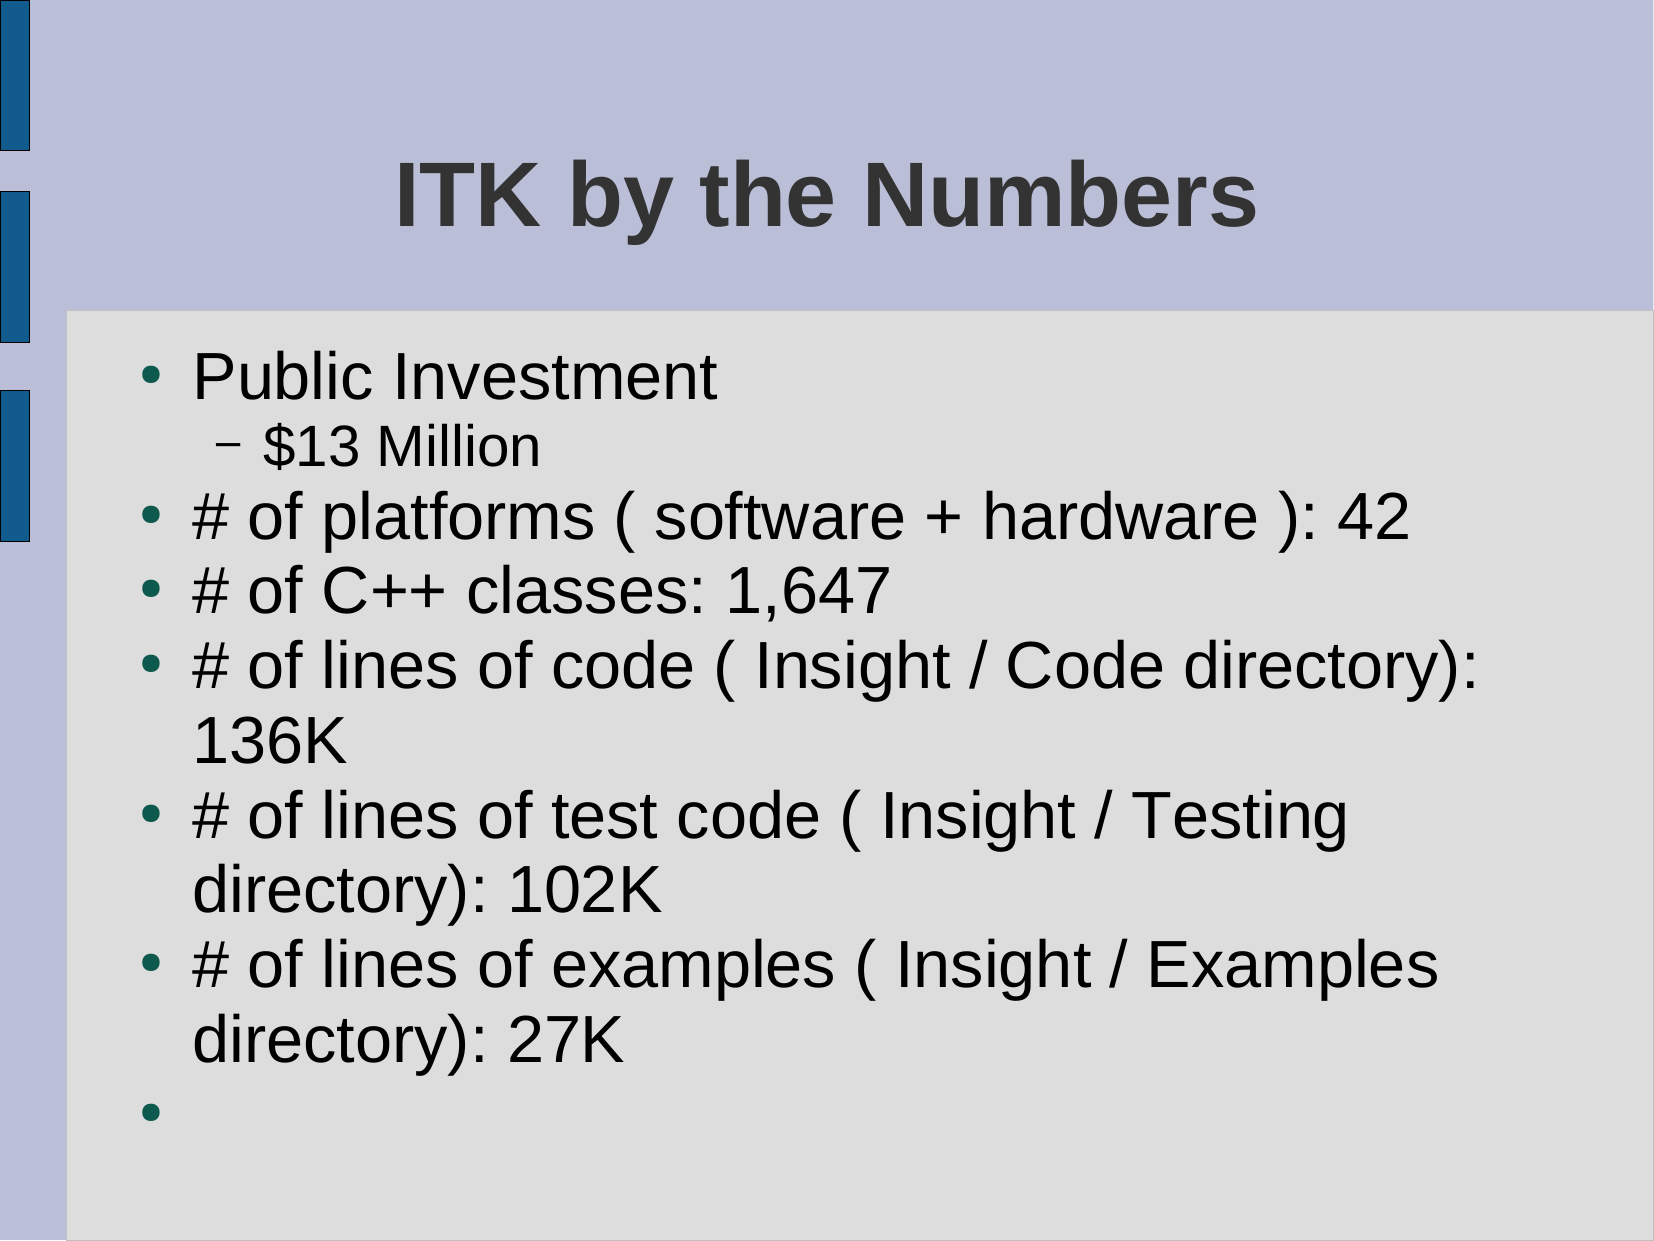

# ITK by the Numbers
Public Investment
$13 Million
# of platforms ( software + hardware ): 42
# of C++ classes: 1,647
# of lines of code ( Insight / Code directory): 136K
# of lines of test code ( Insight / Testing directory): 102K
# of lines of examples ( Insight / Examples directory): 27K